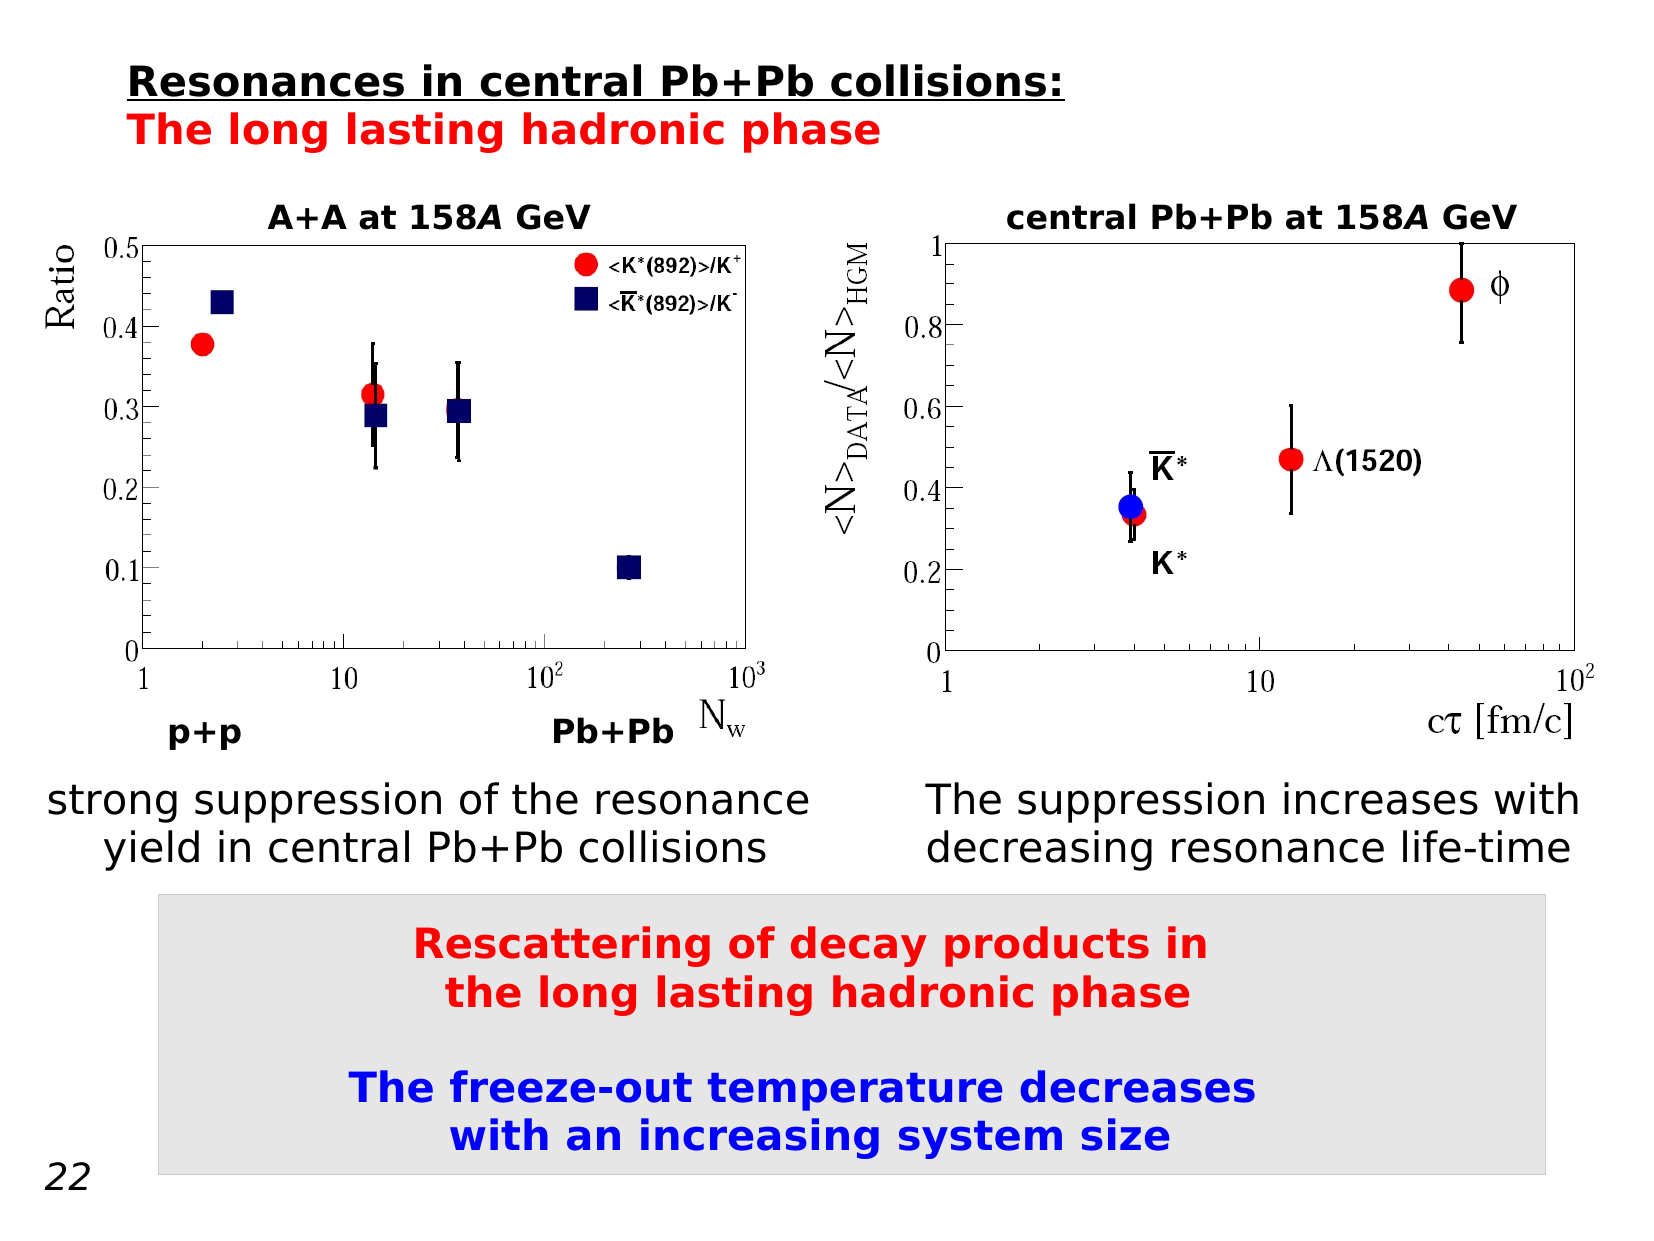

Resonances in central Pb+Pb collisions:
The long lasting hadronic phase
central Pb+Pb at 158A GeV
A+A at 158A GeV
p+p
Pb+Pb
strong suppression of the resonance
 yield in central Pb+Pb collisions
The suppression increases with
decreasing resonance life-time
Rescattering of decay products in
the long lasting hadronic phase
The freeze-out temperature decreases
with an increasing system size